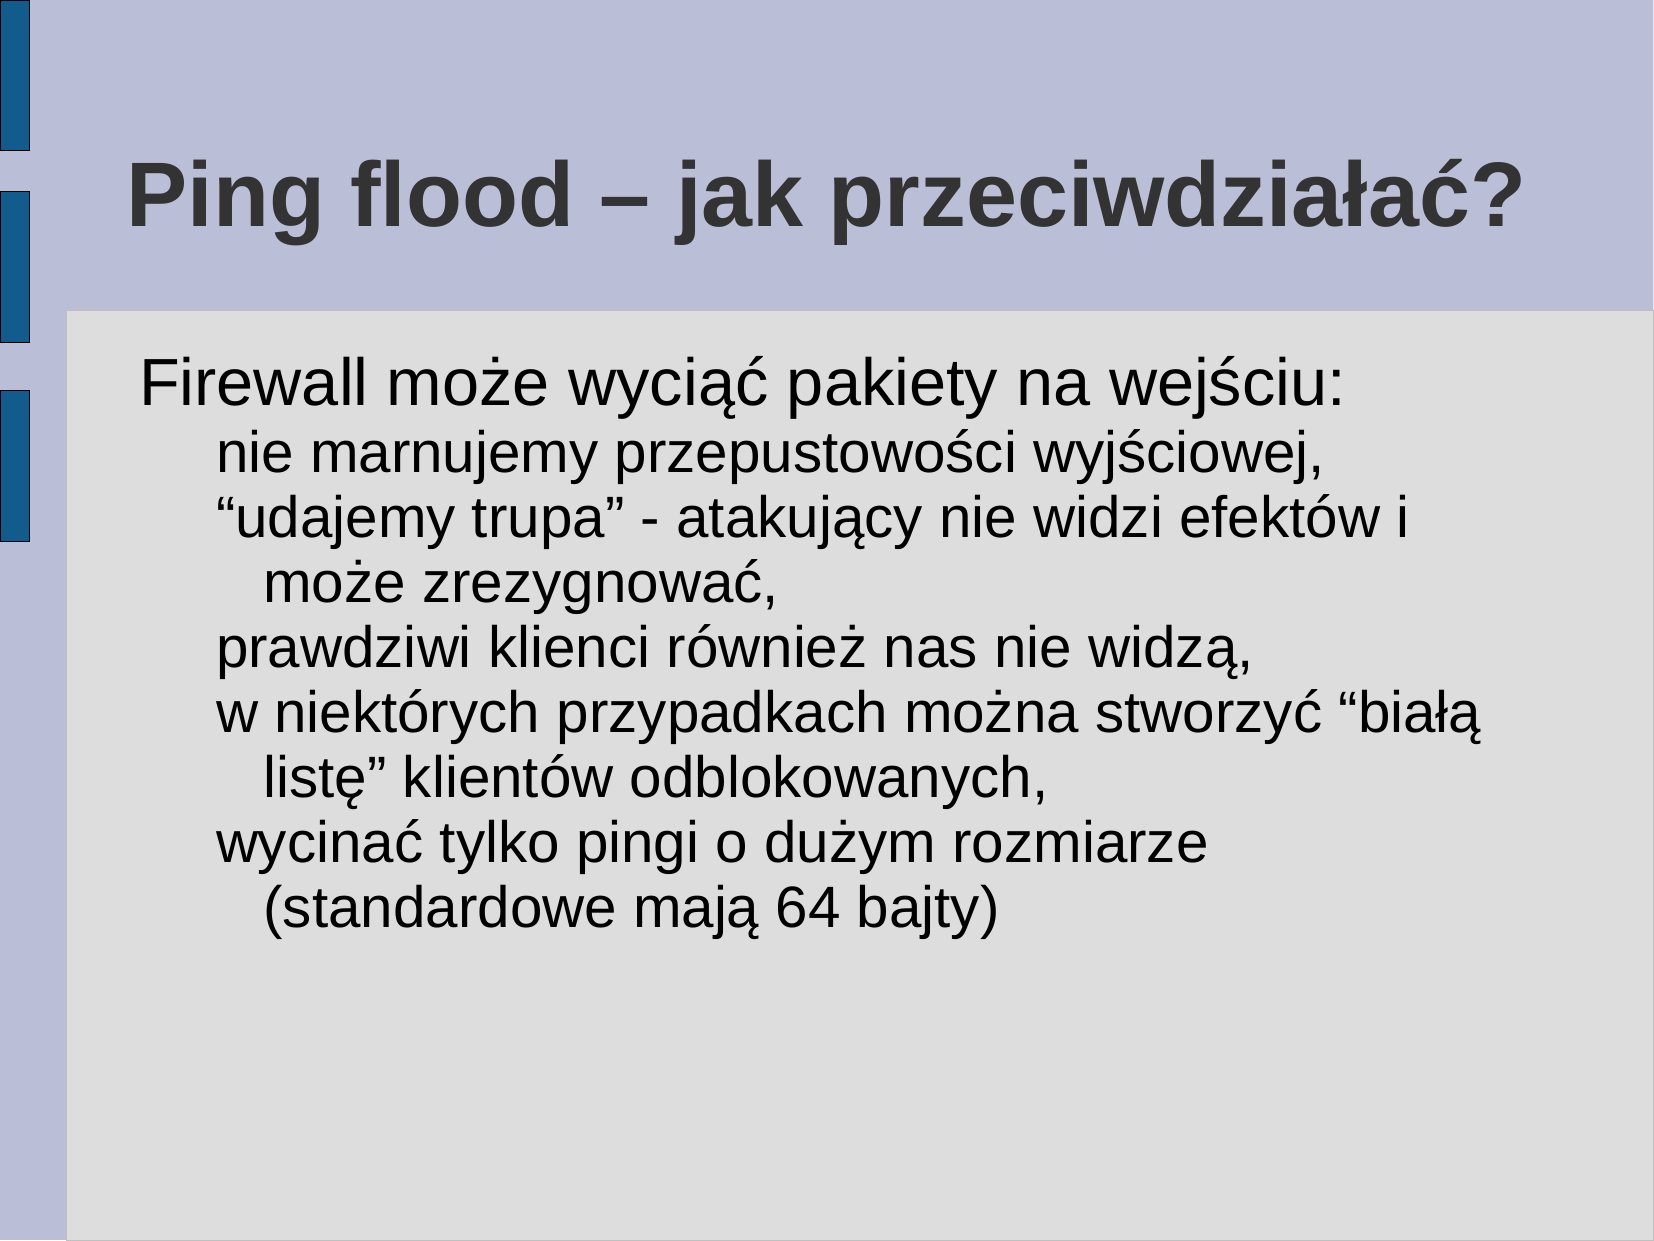

# Ping flood – jak przeciwdziałać?
Firewall może wyciąć pakiety na wejściu:
nie marnujemy przepustowości wyjściowej,
“udajemy trupa” - atakujący nie widzi efektów i może zrezygnować,
prawdziwi klienci również nas nie widzą,
w niektórych przypadkach można stworzyć “białą listę” klientów odblokowanych,
wycinać tylko pingi o dużym rozmiarze (standardowe mają 64 bajty)